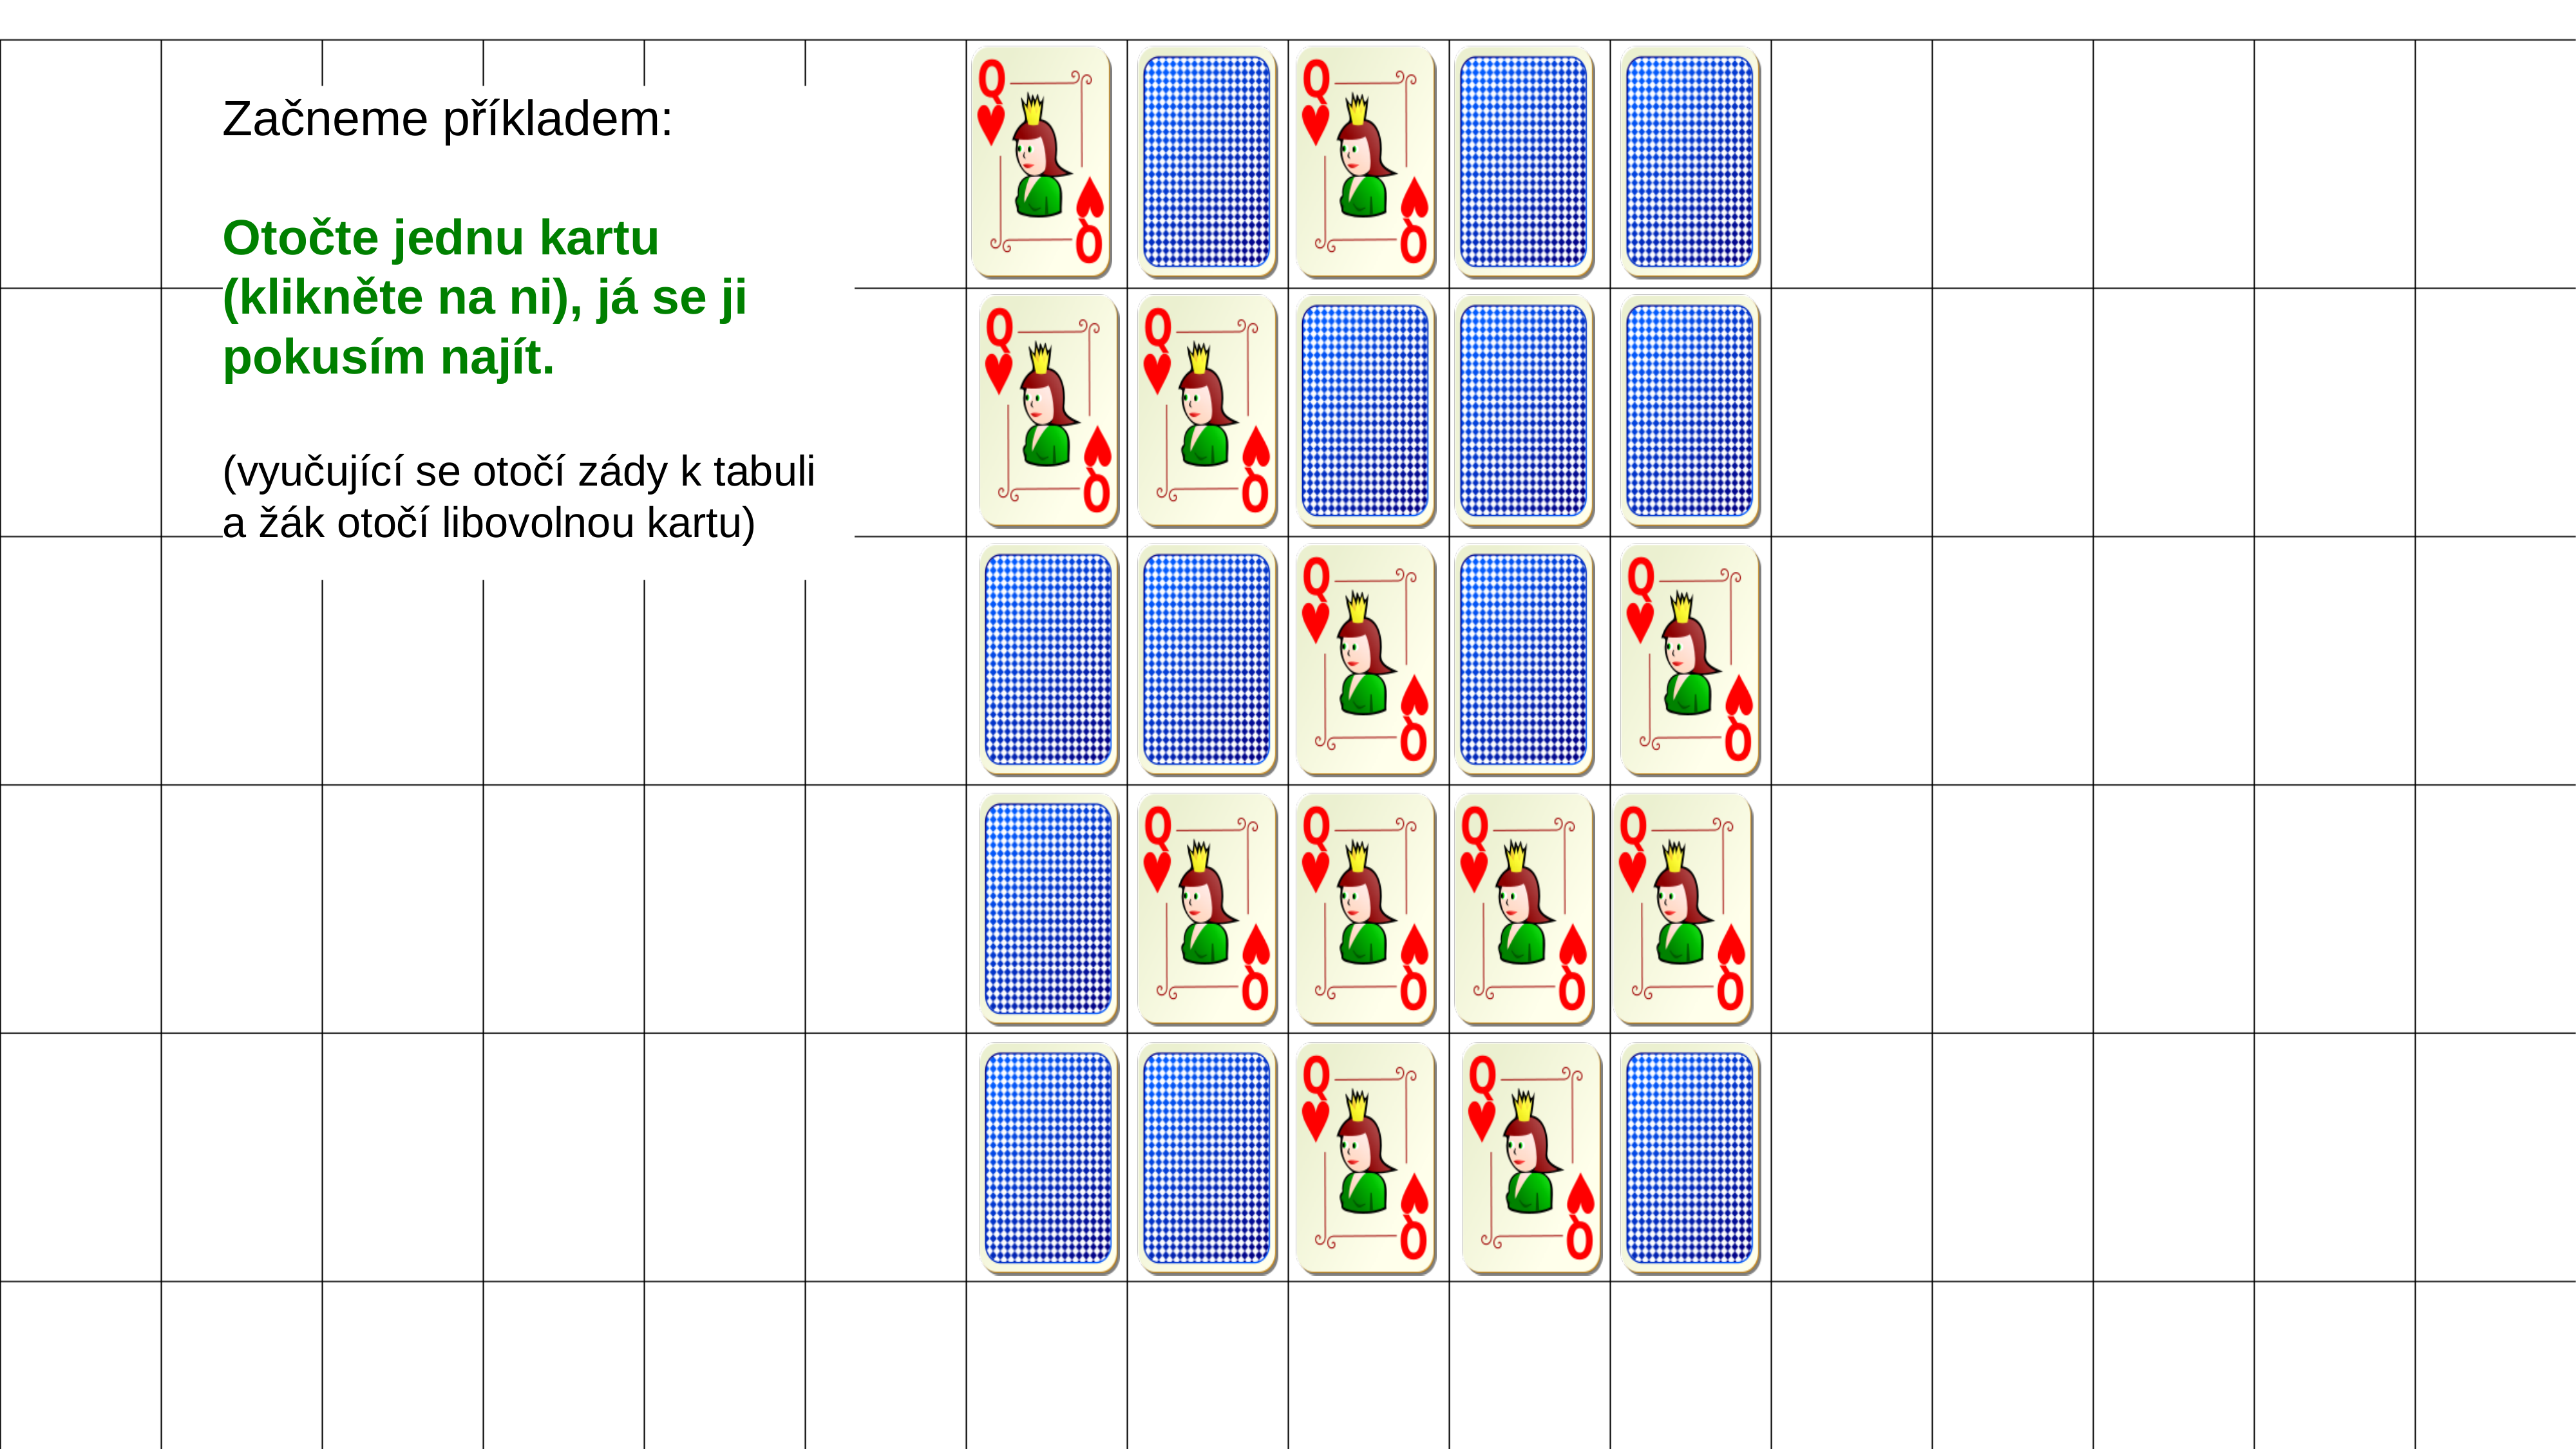

Začneme příkladem:
Otočte jednu kartu
(klikněte na ni), já se ji
pokusím najít.
(vyučující se otočí zády k tabuli
a žák otočí libovolnou kartu)